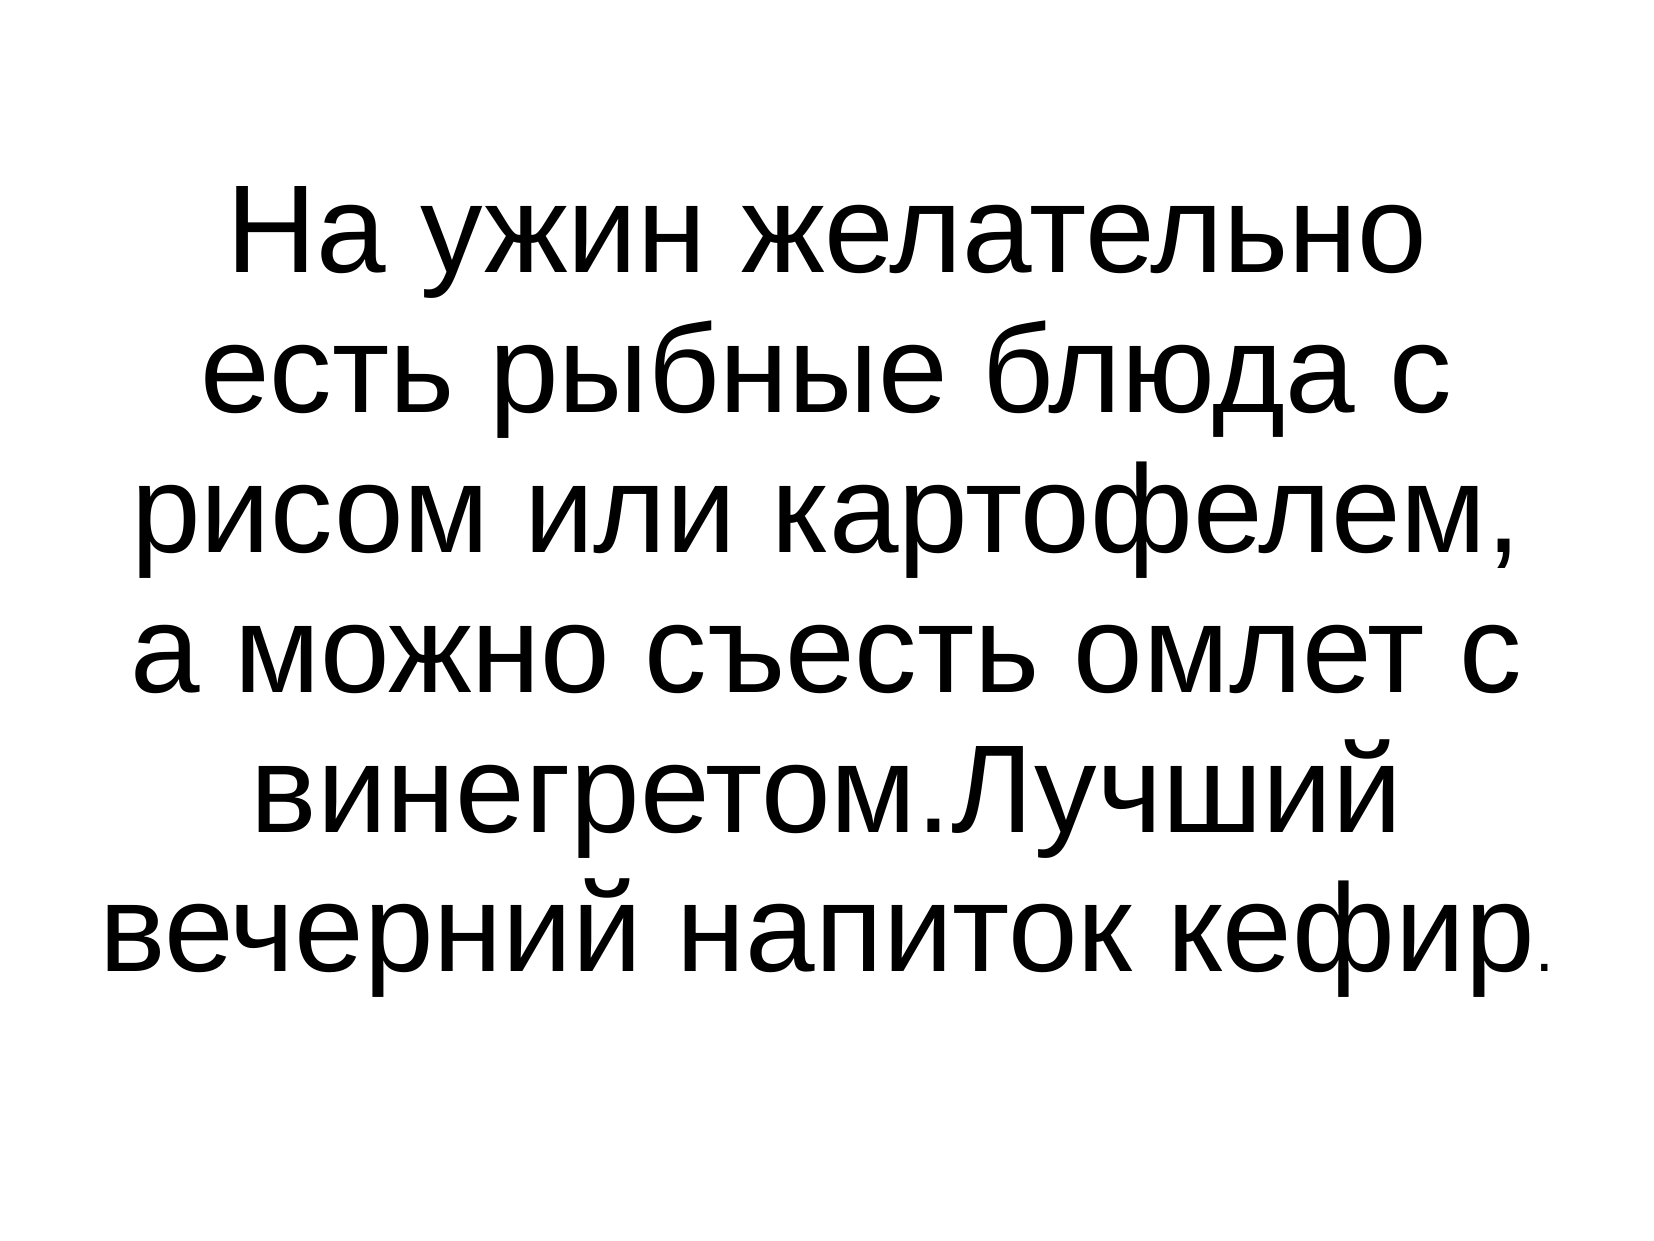

# На ужин желательно есть рыбные блюда с рисом или картофелем, а можно съесть омлет с винегретом.Лучший вечерний напиток кефир.